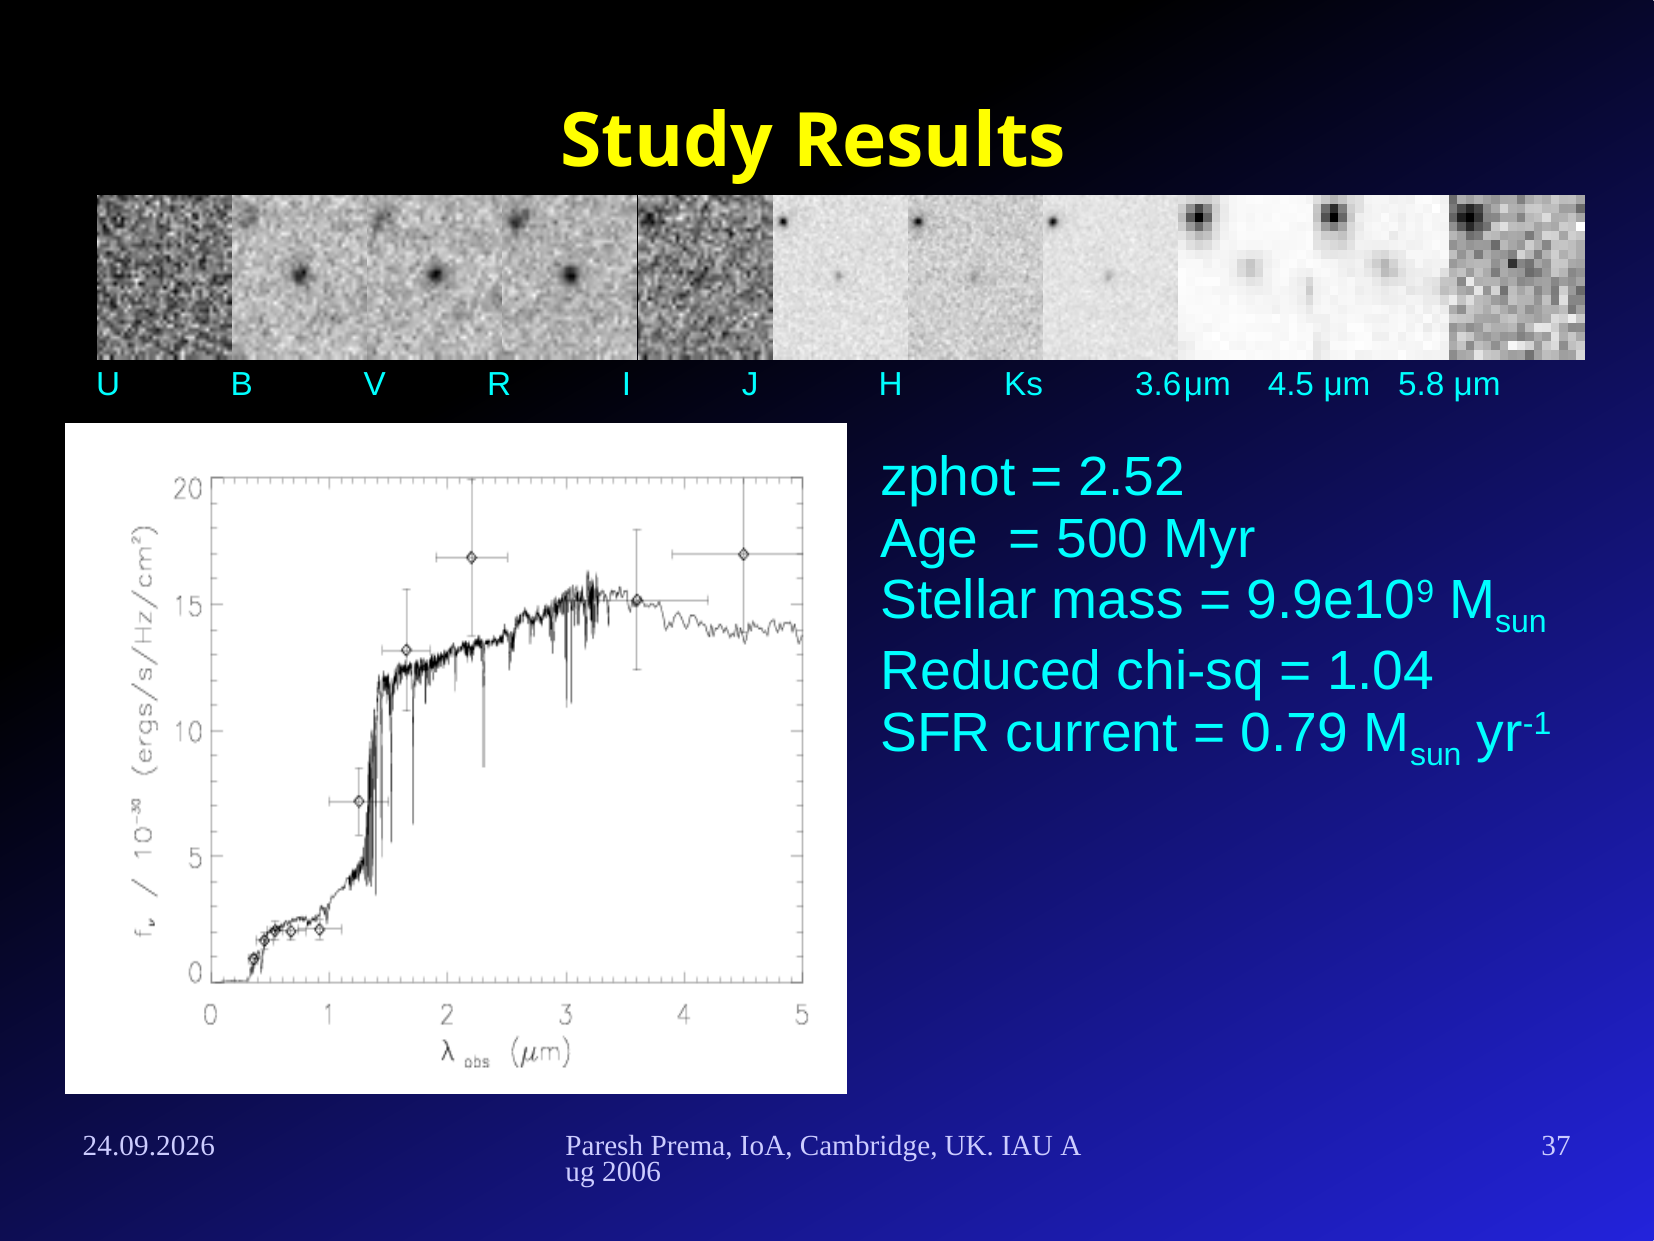

# Study Results
U B V R I J H Ks 3.6μm 4.5 μm 5.8 μm
zphot = 2.52
Age = 500 Myr
Stellar mass = 9.9e109 Msun
Reduced chi-sq = 1.04
SFR current = 0.79 Msun yr-1
Paresh Prema, IoA, Cambridge, UK. IAU Aug 2006
37